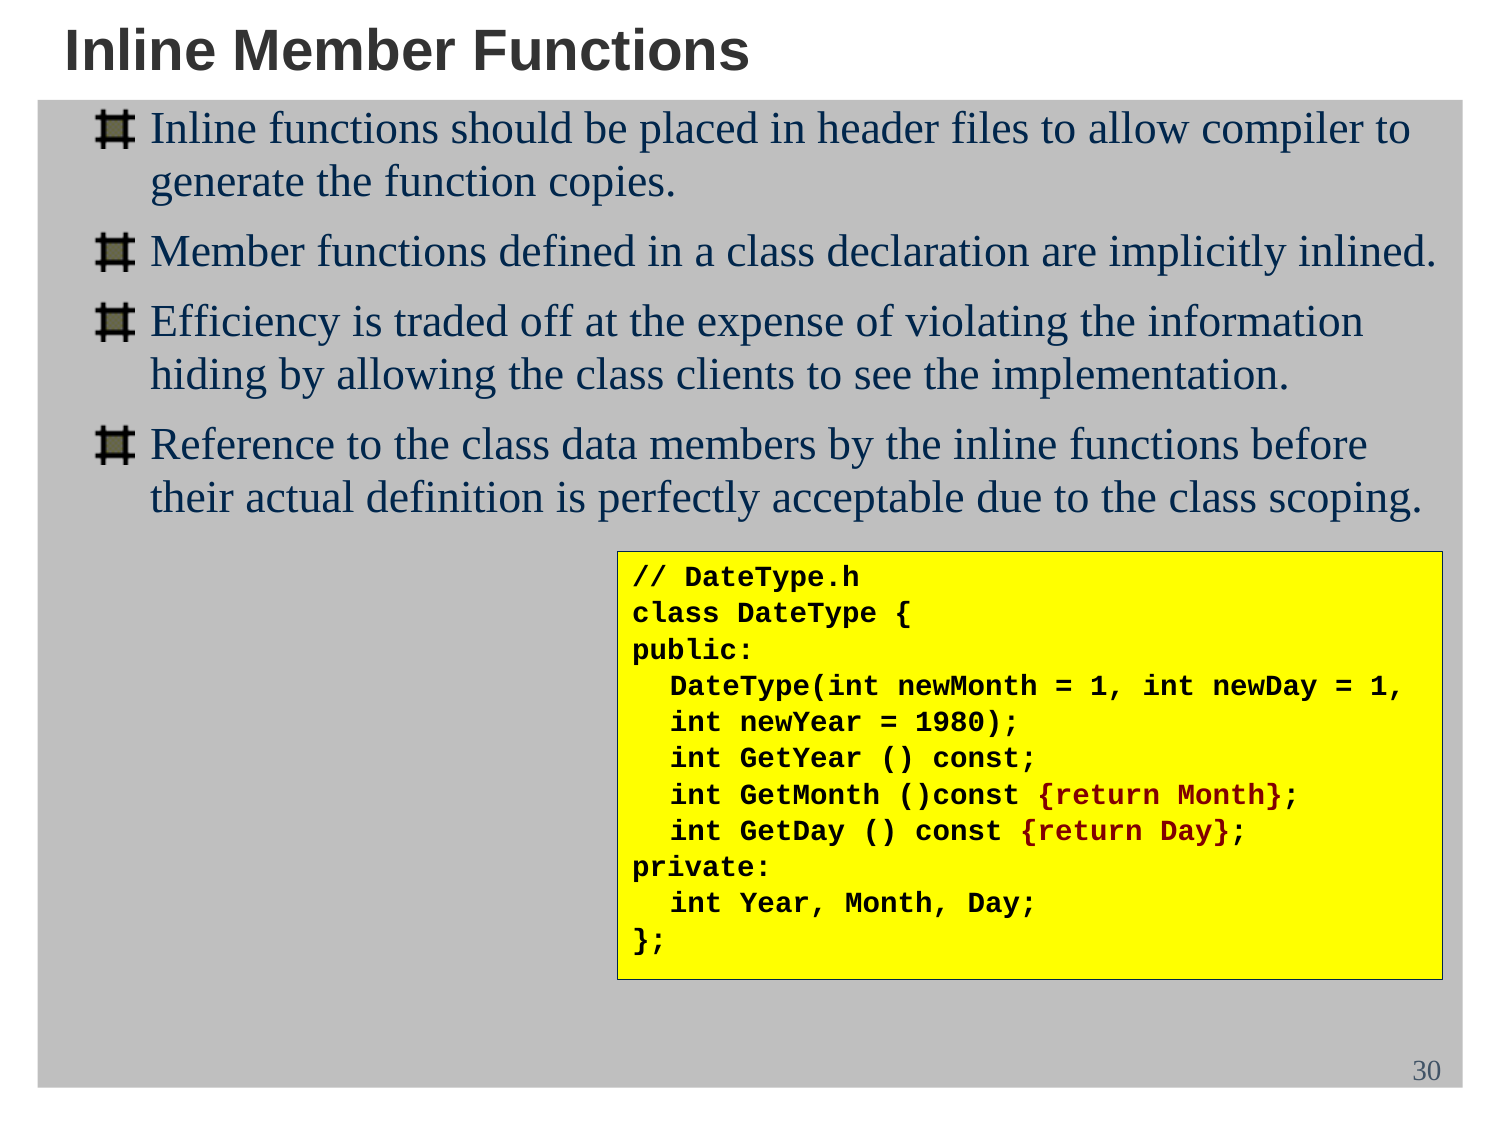

# Inline Member Functions
Inline functions should be placed in header files to allow compiler to generate the function copies.
Member functions defined in a class declaration are implicitly inlined.
Efficiency is traded off at the expense of violating the information hiding by allowing the class clients to see the implementation.
Reference to the class data members by the inline functions before their actual definition is perfectly acceptable due to the class scoping.
// DateType.h
class DateType {
public:
	DateType(int newMonth = 1, int newDay = 1,
	int newYear = 1980);
	int GetYear () const;
	int GetMonth ()const {return Month};
	int GetDay () const {return Day};
private:
	int Year, Month, Day;
};